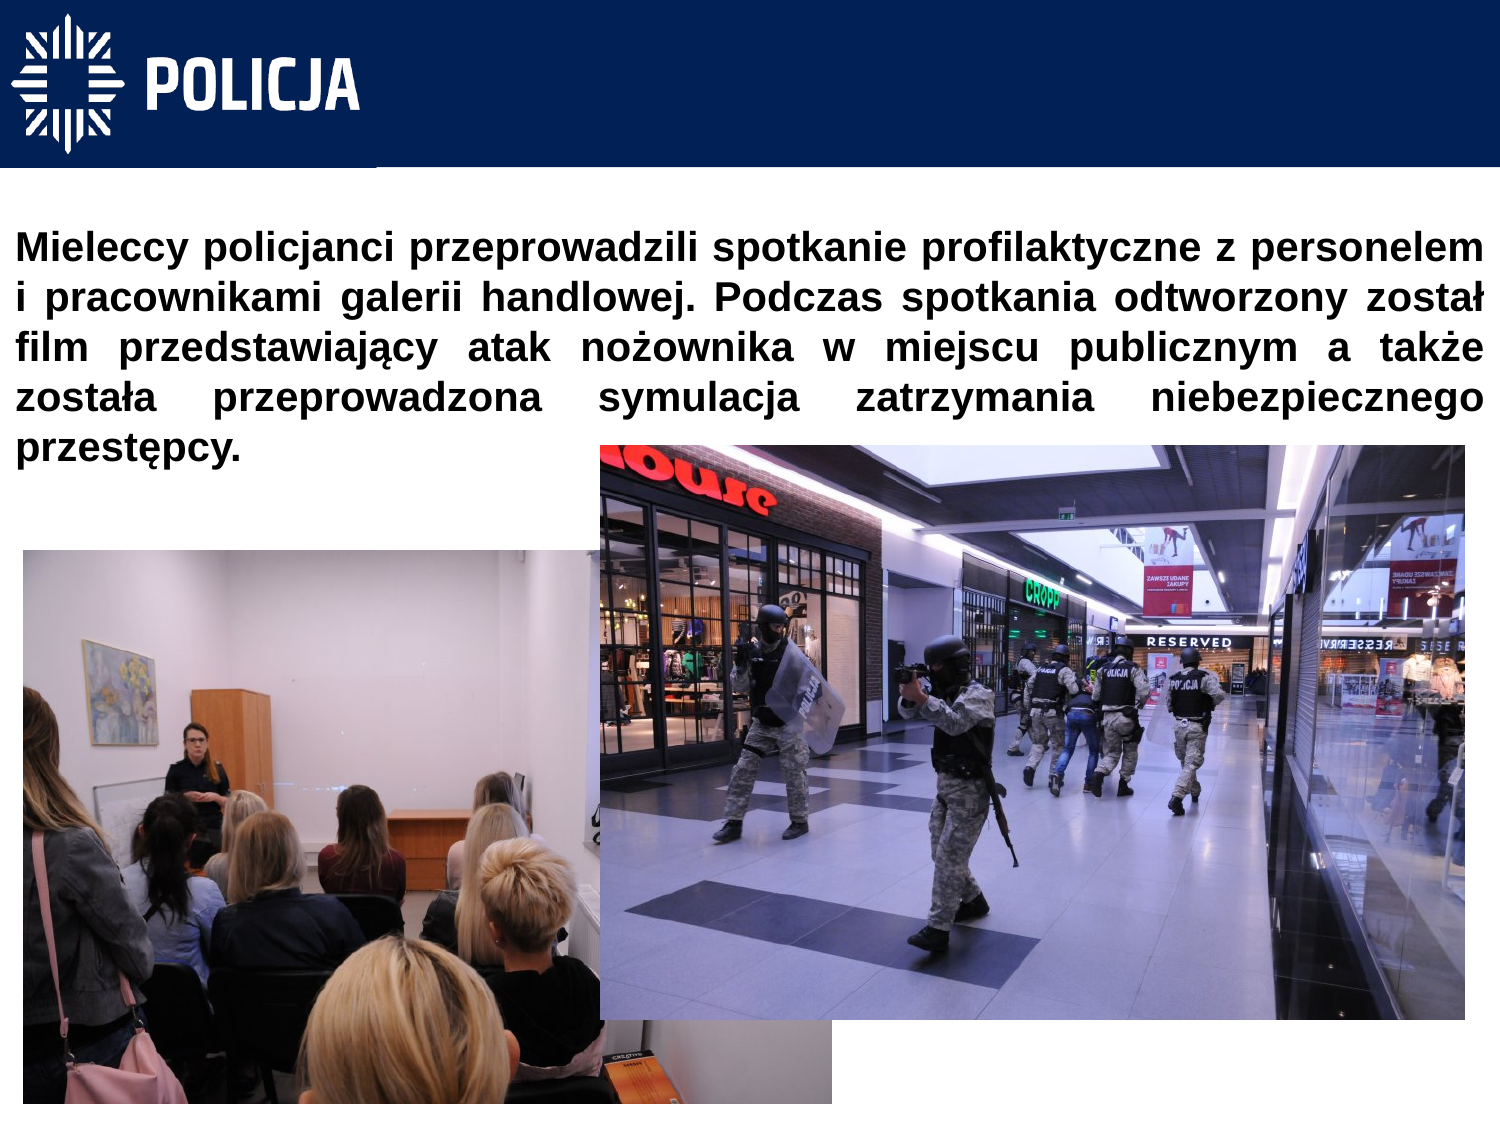

Mieleccy policjanci przeprowadzili spotkanie profilaktyczne z personelem i pracownikami galerii handlowej. Podczas spotkania odtworzony został film przedstawiający atak nożownika w miejscu publicznym a także została przeprowadzona symulacja zatrzymania niebezpiecznego przestępcy.